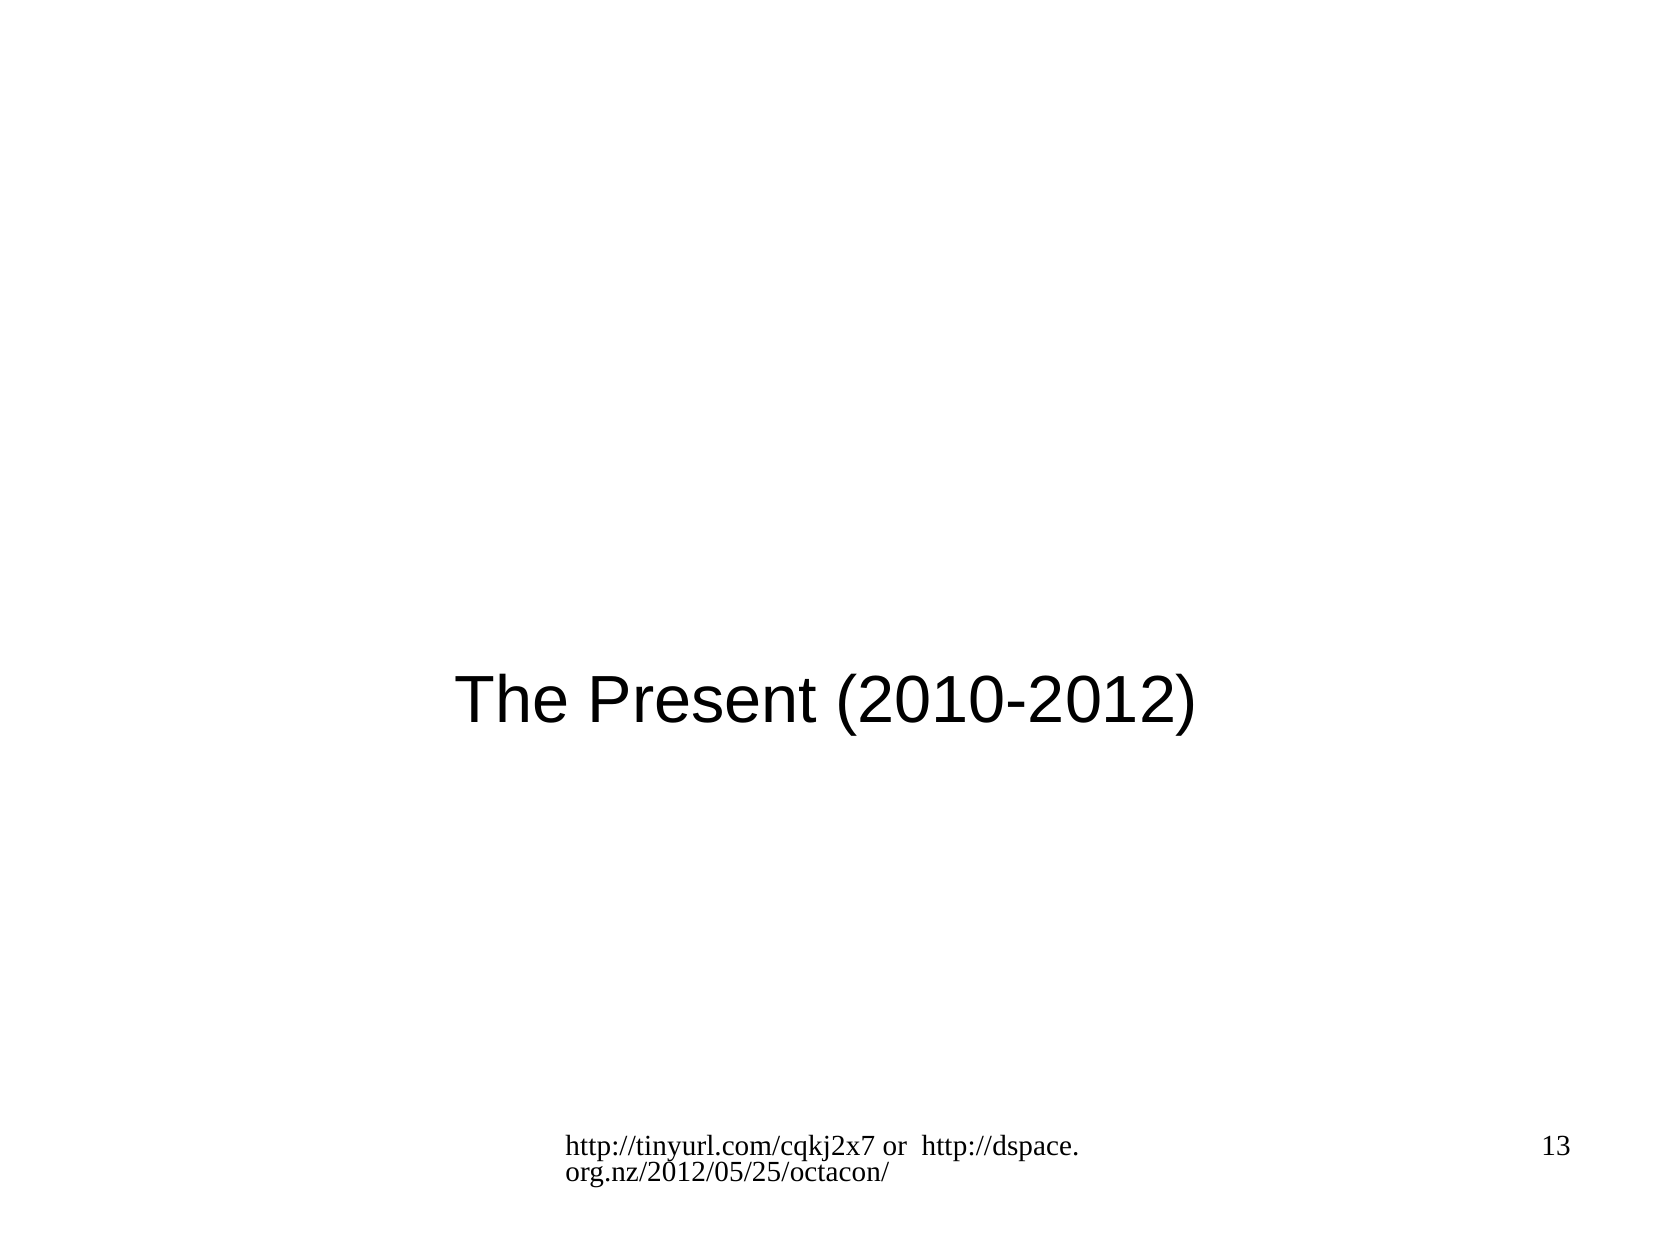

#
The Present (2010-2012)
http://tinyurl.com/cqkj2x7 or http://dspace.org.nz/2012/05/25/octacon/
13